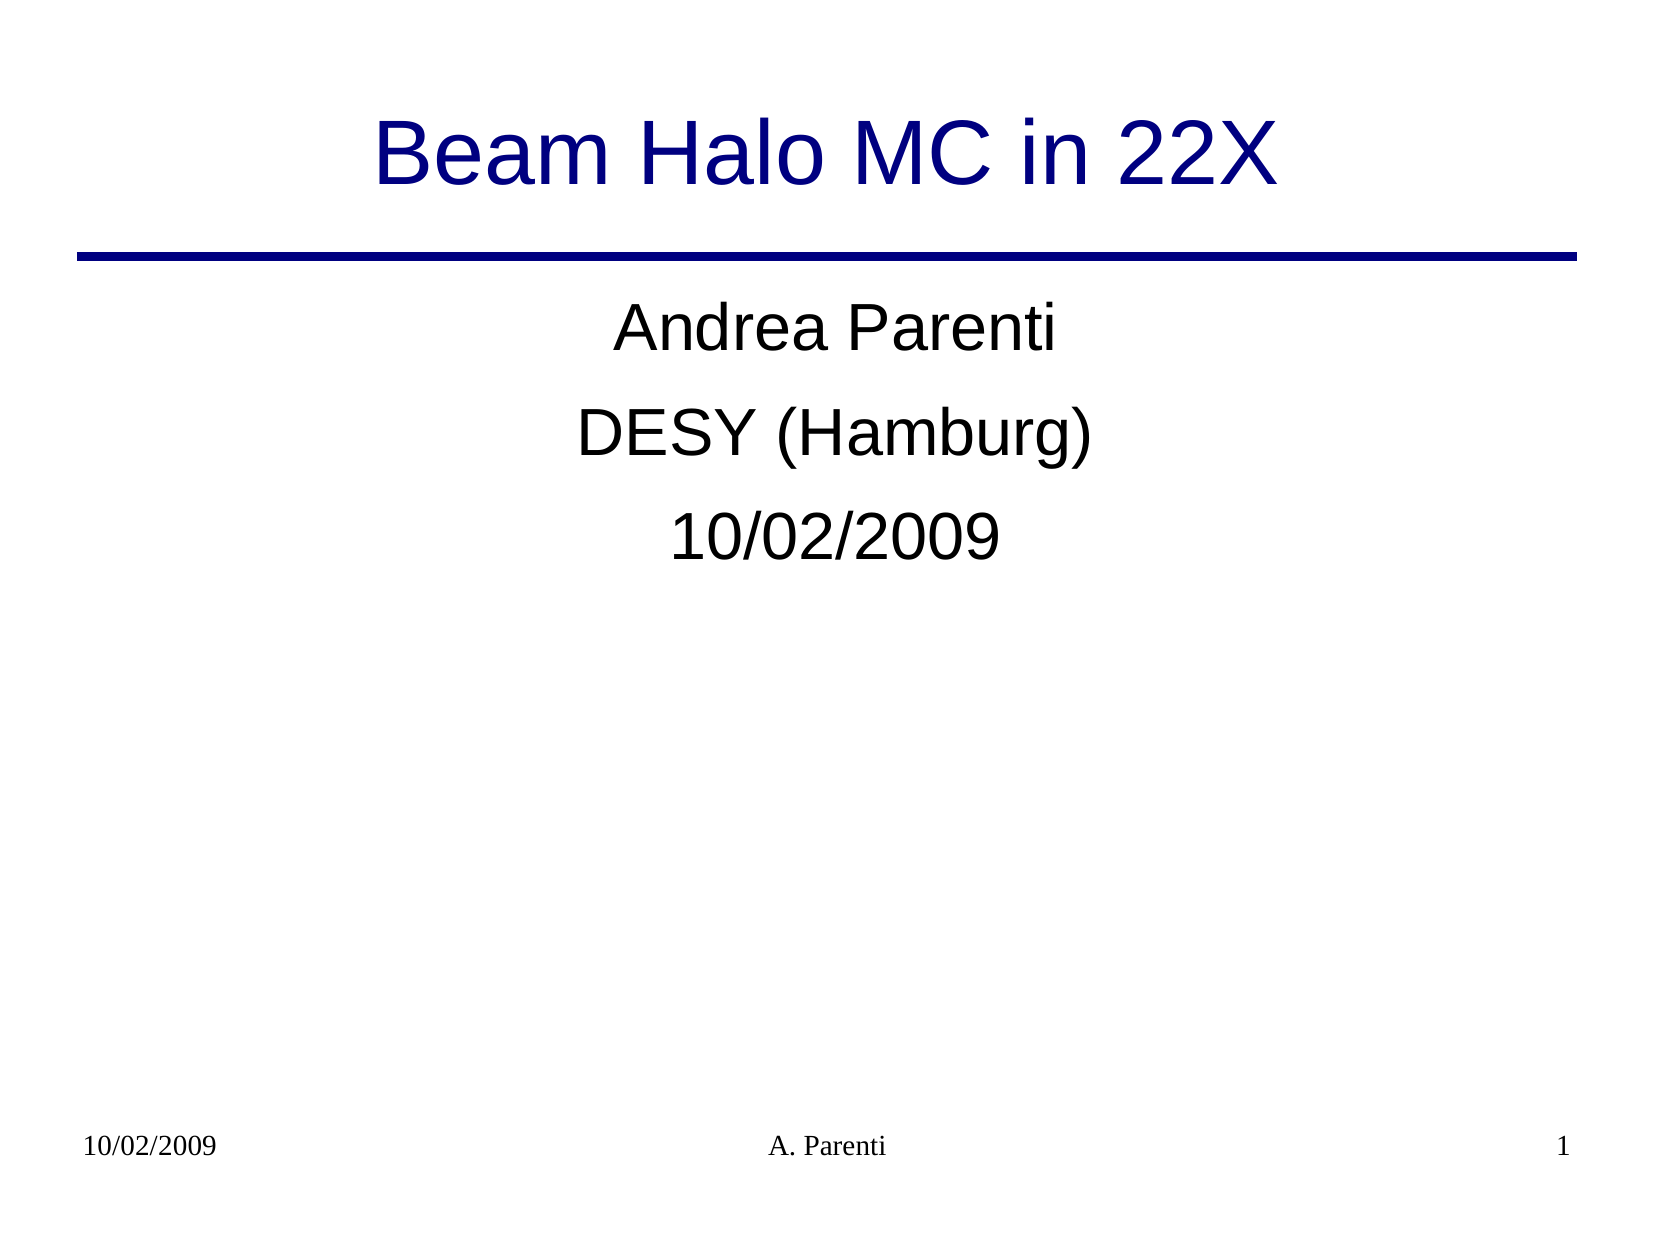

# Beam Halo MC in 22X
Andrea Parenti
DESY (Hamburg)
10/02/2009
1